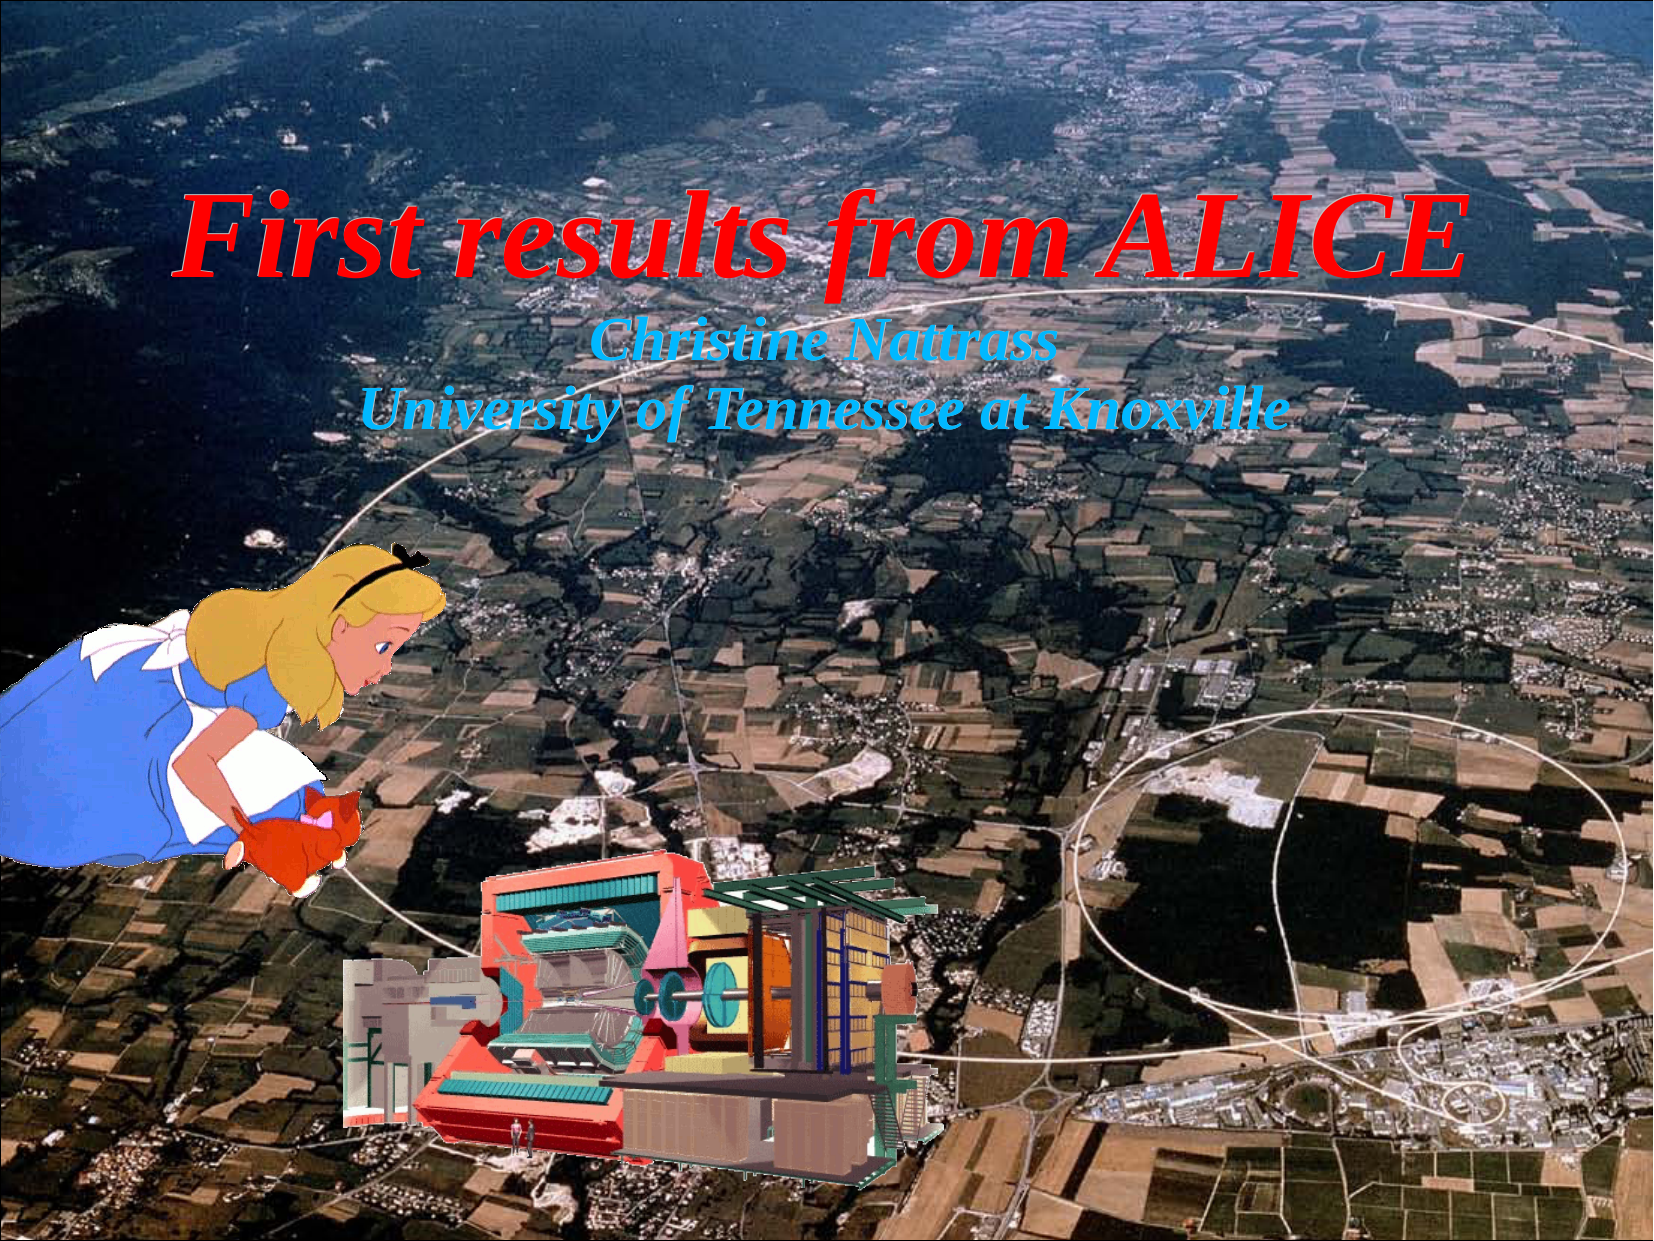

First results from ALICE
Christine Nattrass
University of Tennessee at Knoxville